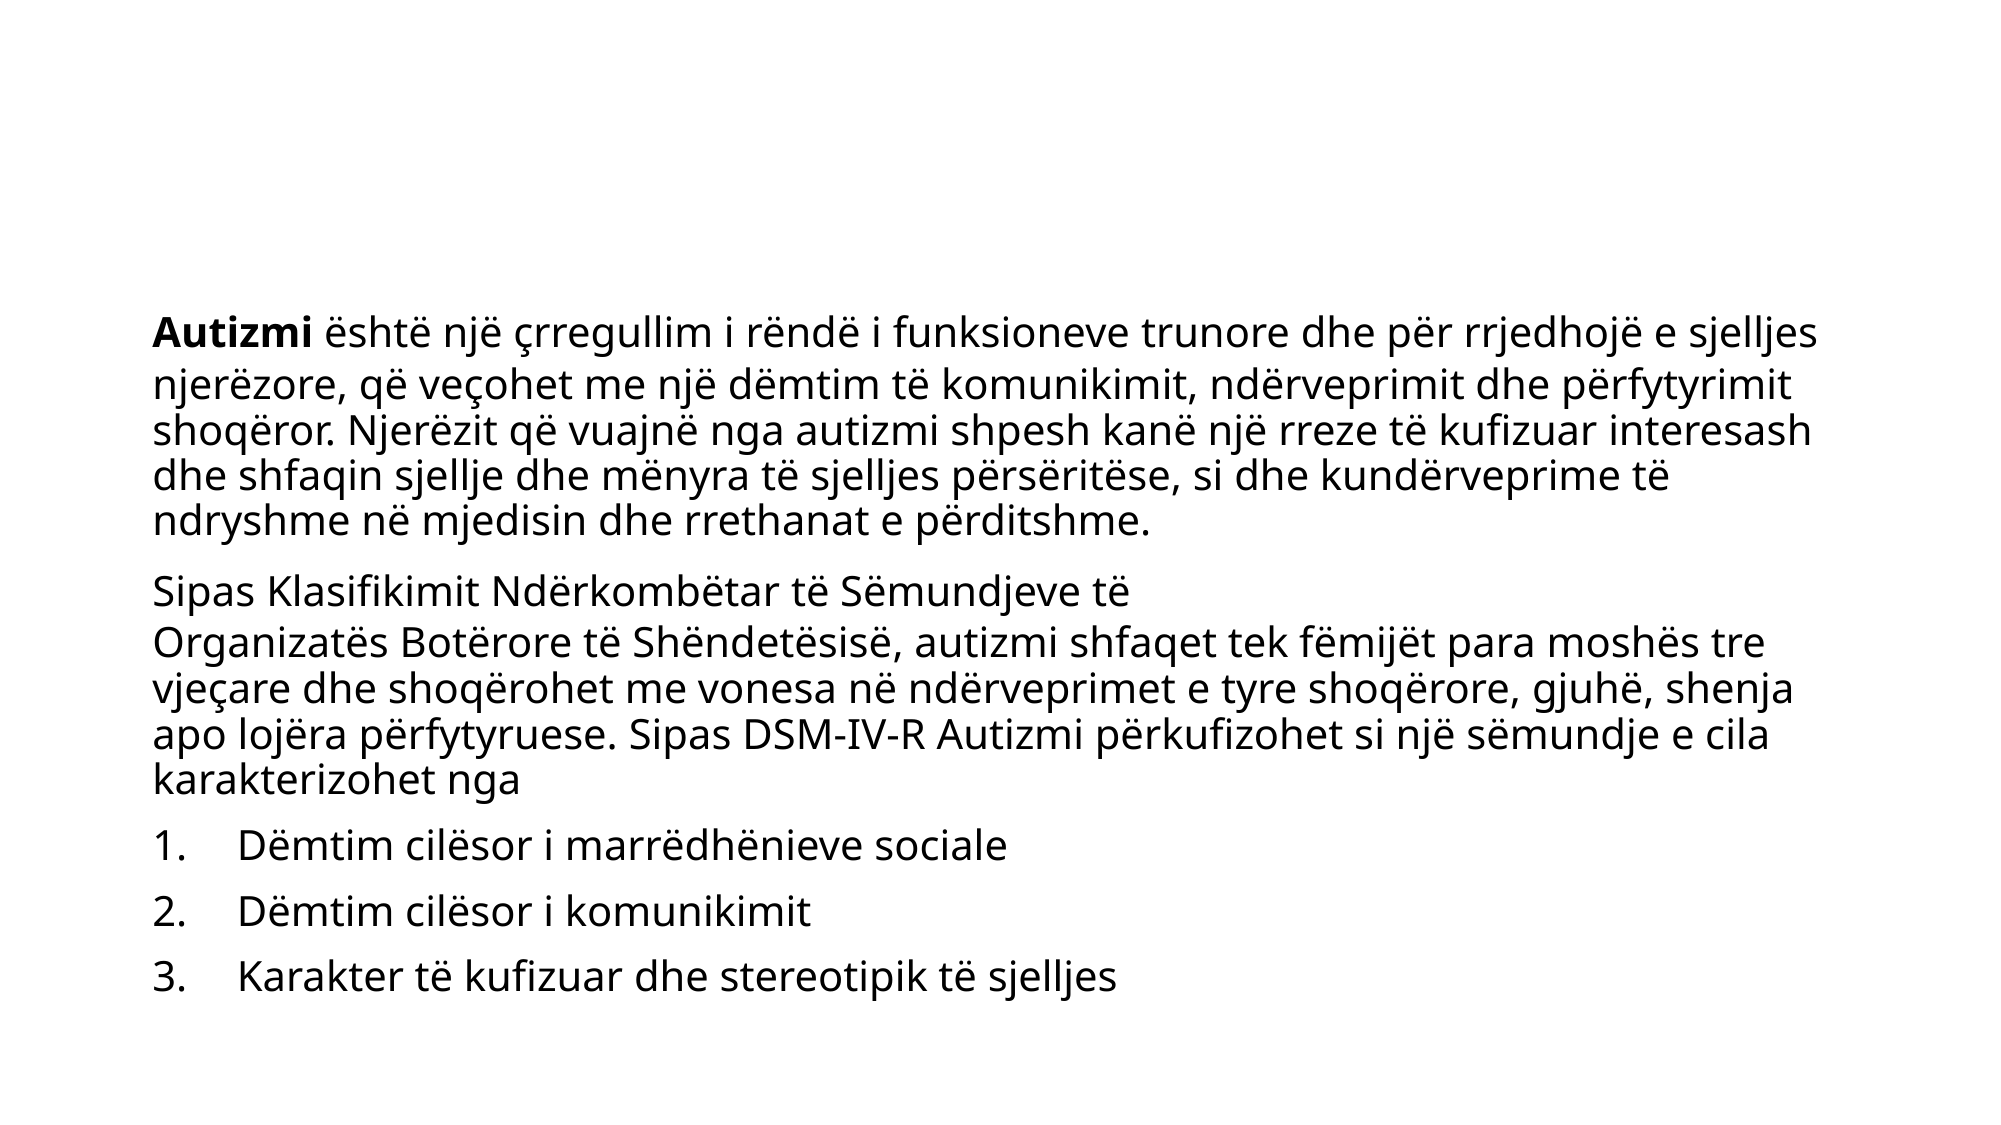

# Autizmi është një çrregullim i rëndë i funksioneve trunore dhe për rrjedhojë e sjelljes njerëzore, që veçohet me një dëmtim të komunikimit, ndërveprimit dhe përfytyrimit shoqëror. Njerëzit që vuajnë nga autizmi shpesh kanë një rreze të kufizuar interesash dhe shfaqin sjellje dhe mënyra të sjelljes përsëritëse, si dhe kundërveprime të ndryshme në mjedisin dhe rrethanat e përditshme.
Sipas Klasifikimit Ndërkombëtar të Sëmundjeve të Organizatës Botërore të Shëndetësisë, autizmi shfaqet tek fëmijët para moshës tre vjeçare dhe shoqërohet me vonesa në ndërveprimet e tyre shoqërore, gjuhë, shenja apo lojëra përfytyruese. Sipas DSM-IV-R Autizmi përkufizohet si një sëmundje e cila karakterizohet nga
Dëmtim cilësor i marrëdhënieve sociale
Dëmtim cilësor i komunikimit
Karakter të kufizuar dhe stereotipik të sjelljes